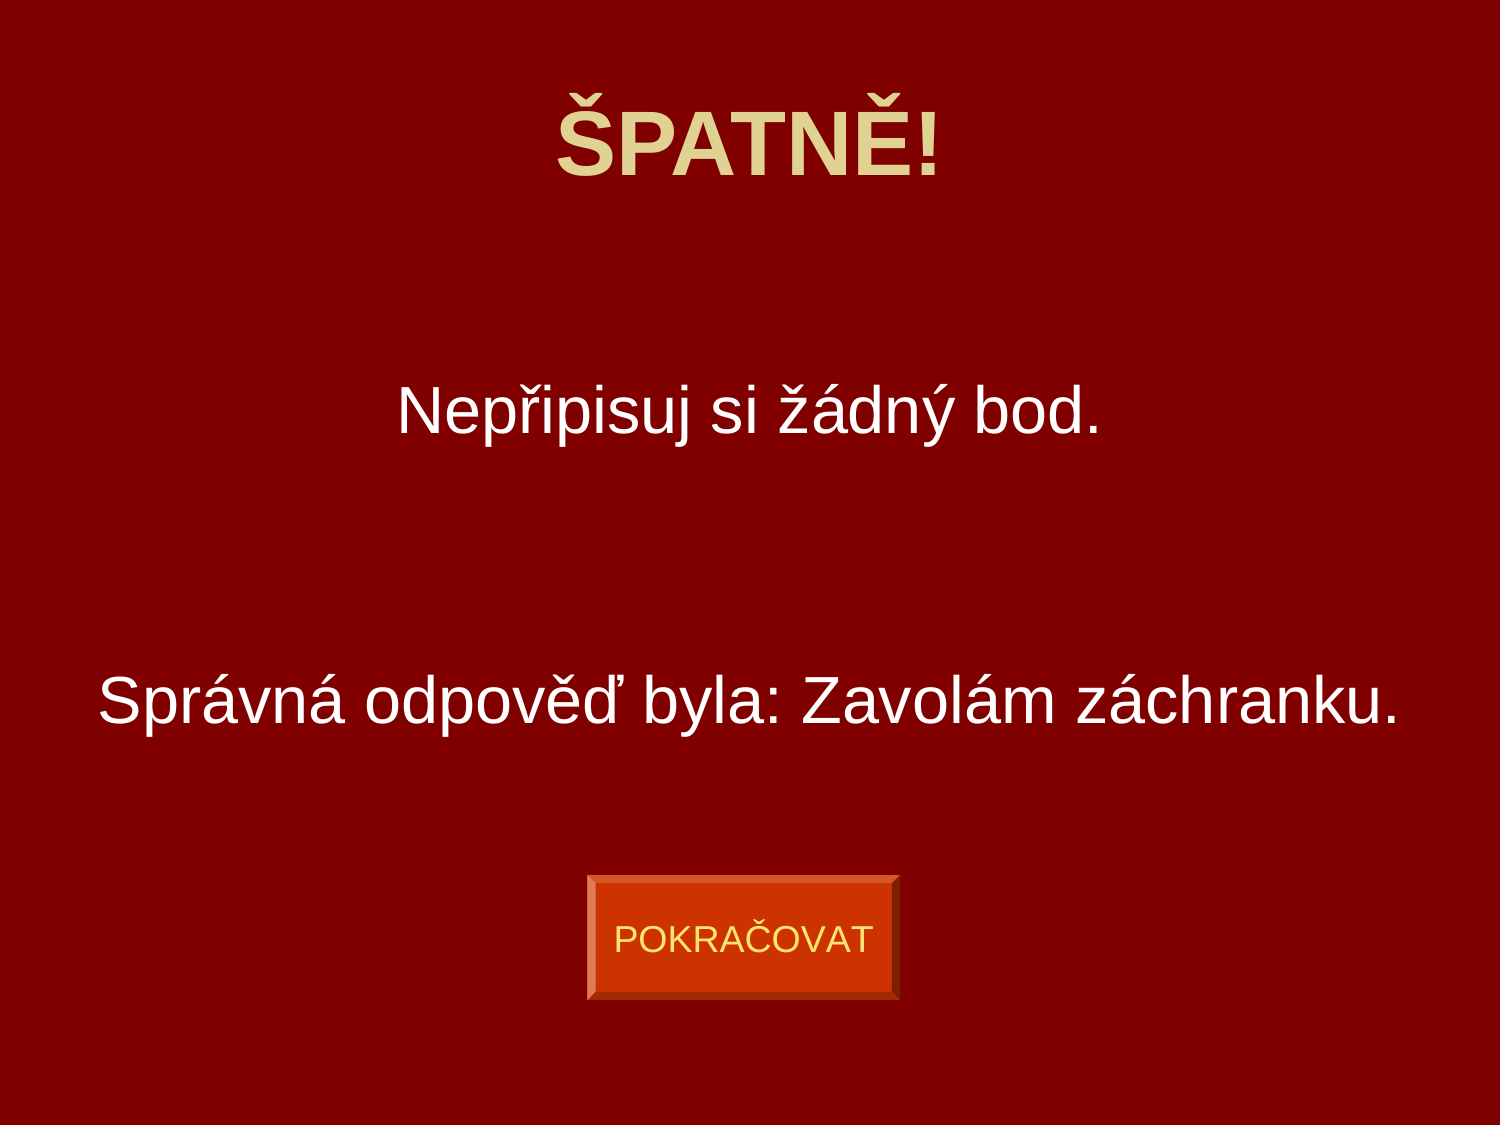

# ŠPATNĚ!
Nepřipisuj si žádný bod.
Správná odpověď byla: Zavolám záchranku.
POKRAČOVAT